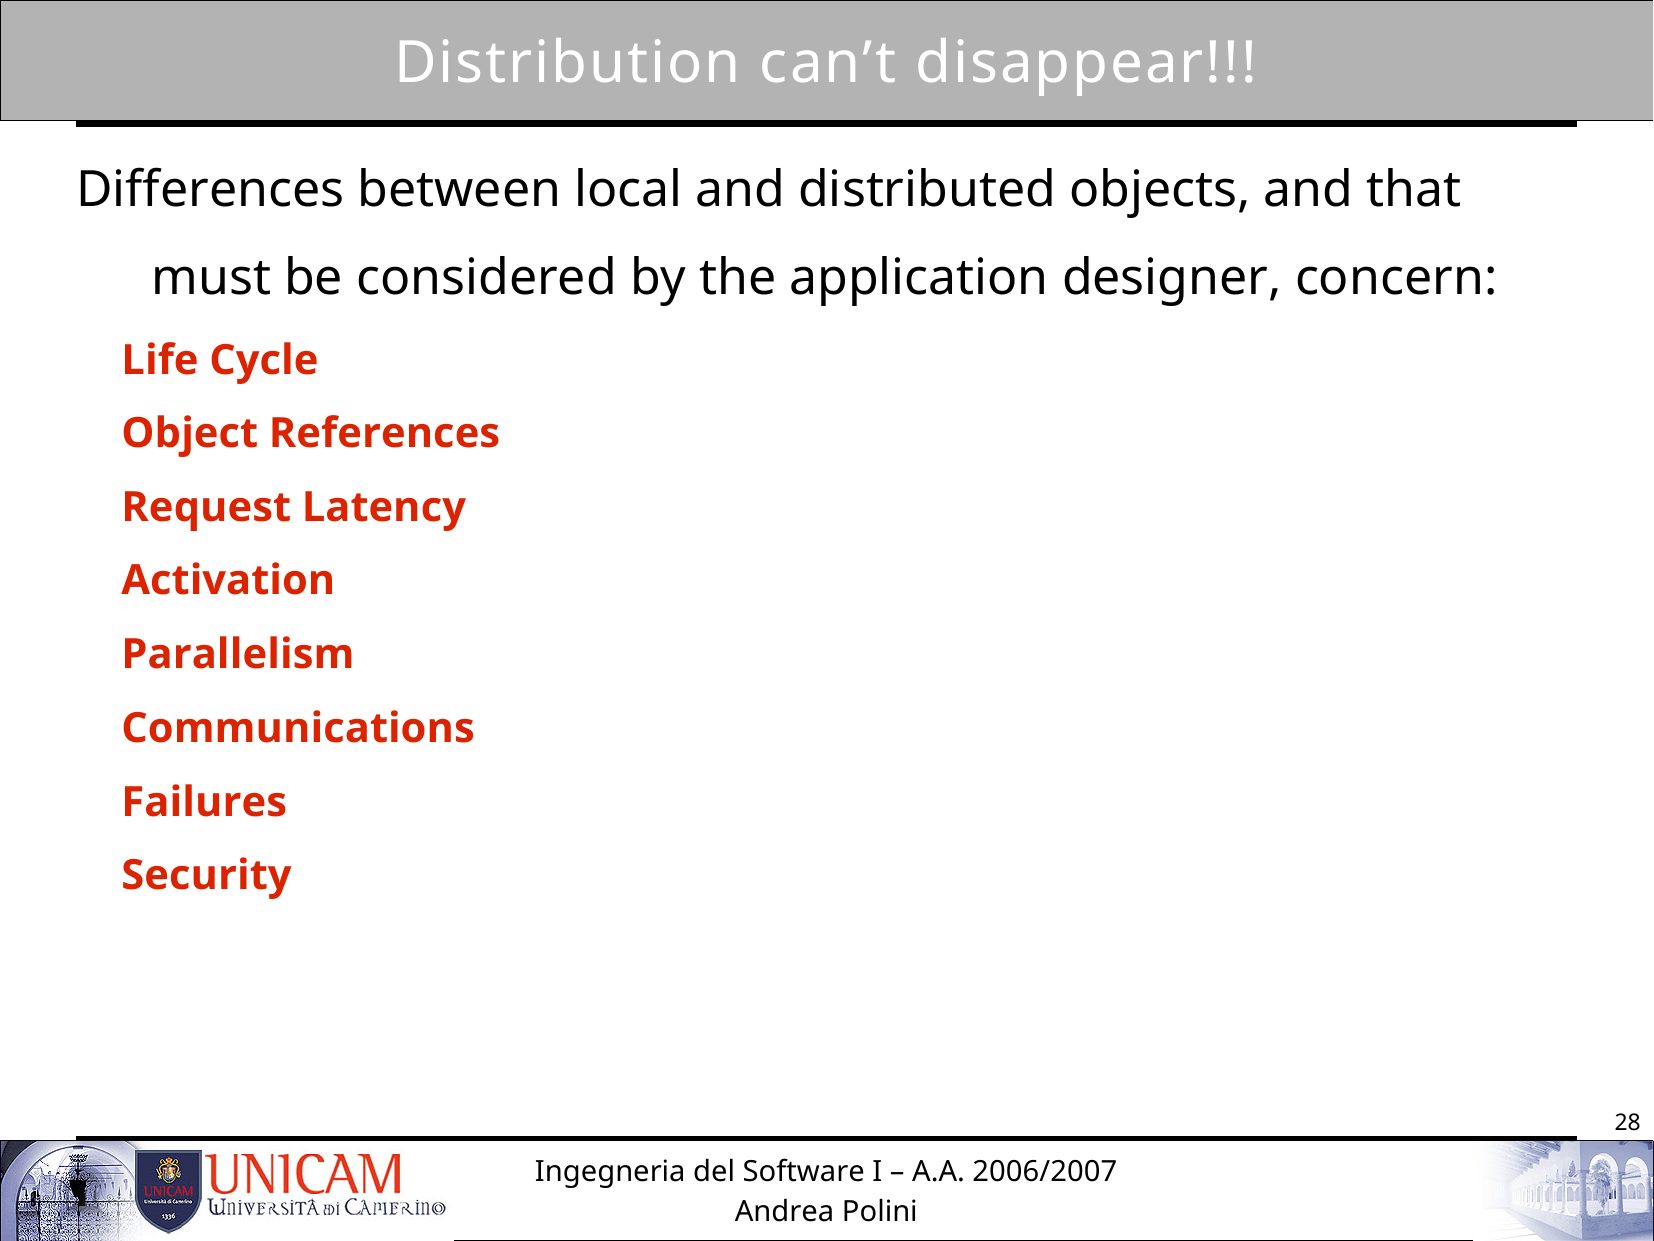

# Distribution can’t disappear!!!
Differences between local and distributed objects, and that must be considered by the application designer, concern:
Life Cycle
Object References
Request Latency
Activation
Parallelism
Communications
Failures
Security
28